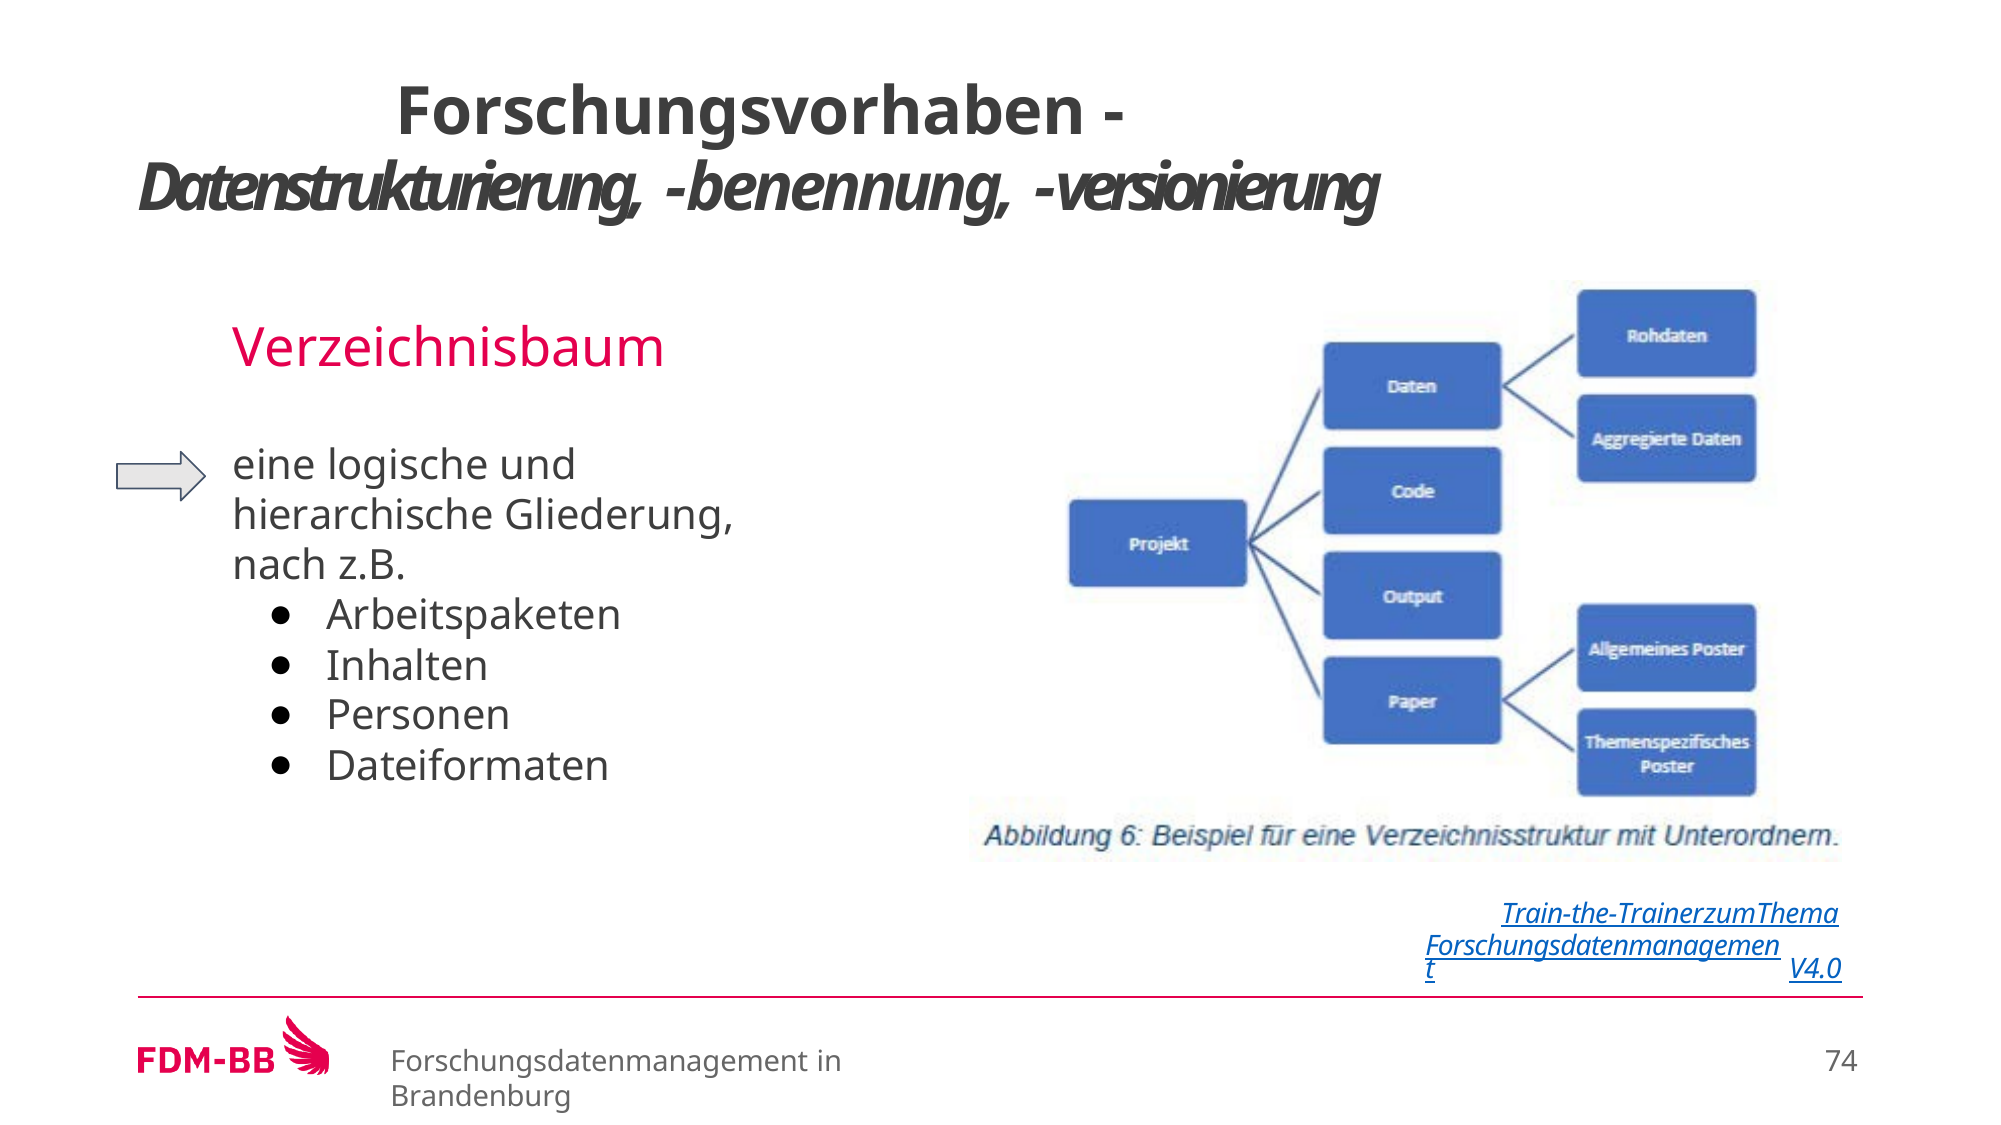

# Forschungsvorhaben -
Datenstrukturierung, -benennung, -versionierung
Verzeichnisbaum
eine logische und hierarchische Gliederung, nach z.B.
Arbeitspaketen
Inhalten
Personen
Dateiformaten
Train-the-TrainerzumThemaForschungsdatenmanagementV4.0
Forschungsdatenmanagement in Brandenburg
74